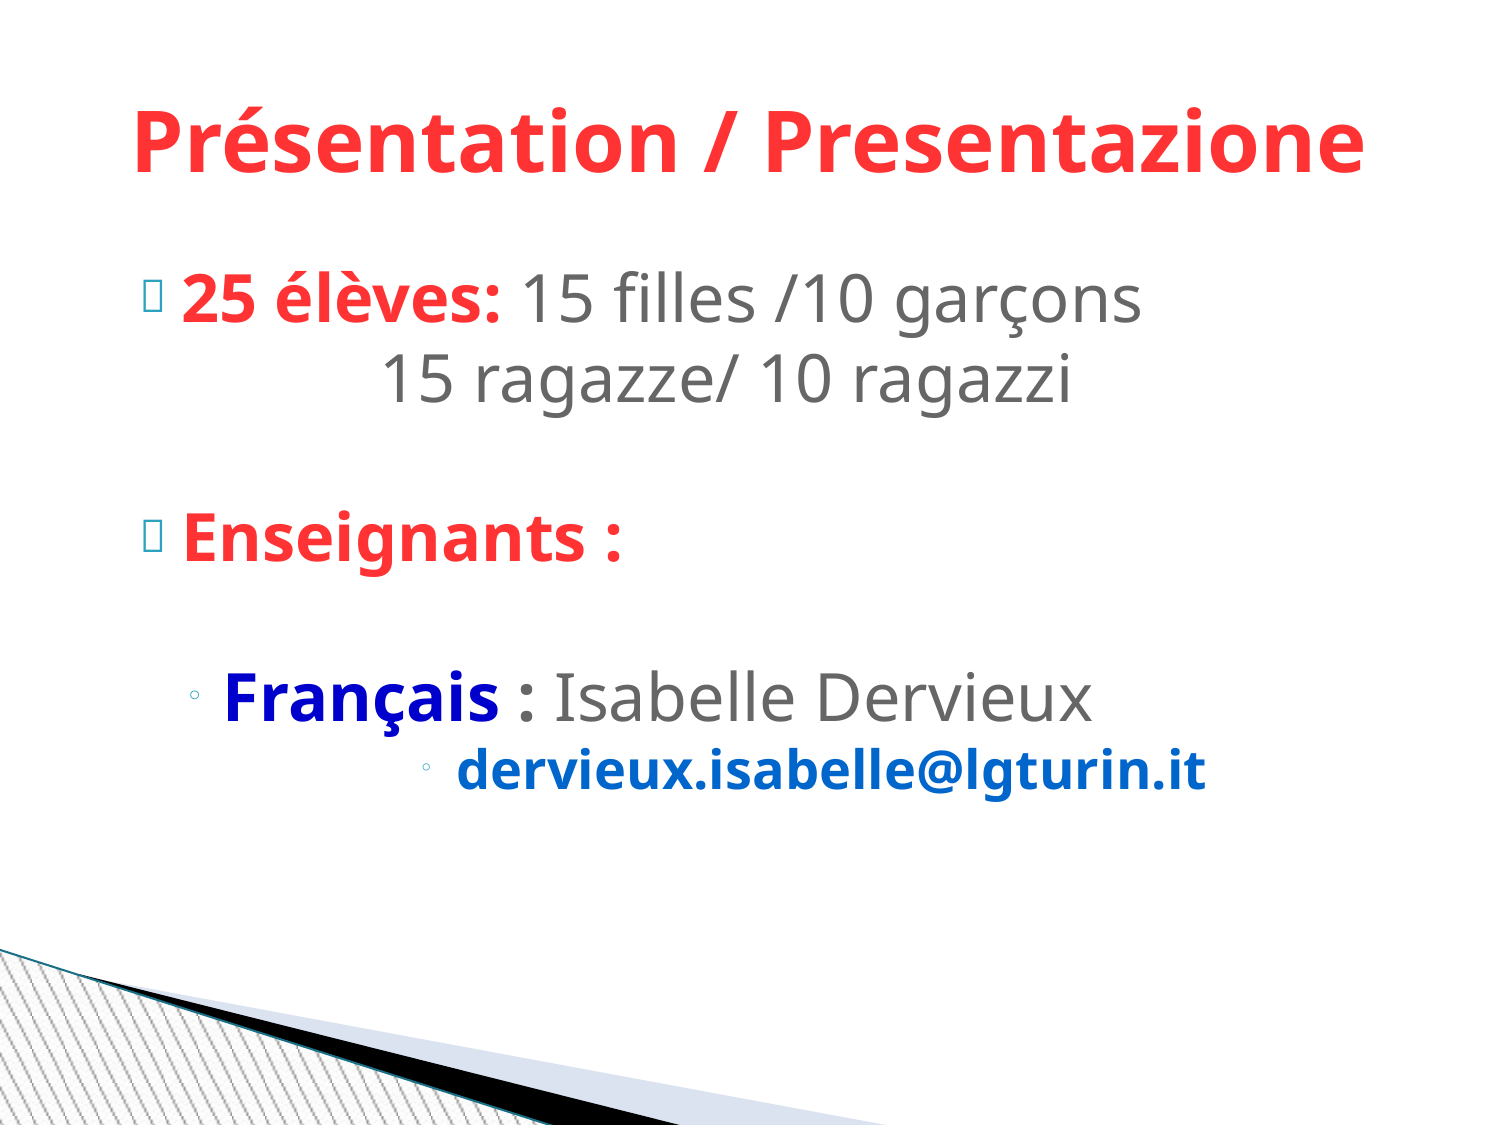

Présentation / Presentazione
25 élèves: 15 filles /10 garçons
 15 ragazze/ 10 ragazzi
Enseignants :
Français : Isabelle Dervieux
dervieux.isabelle@lgturin.it